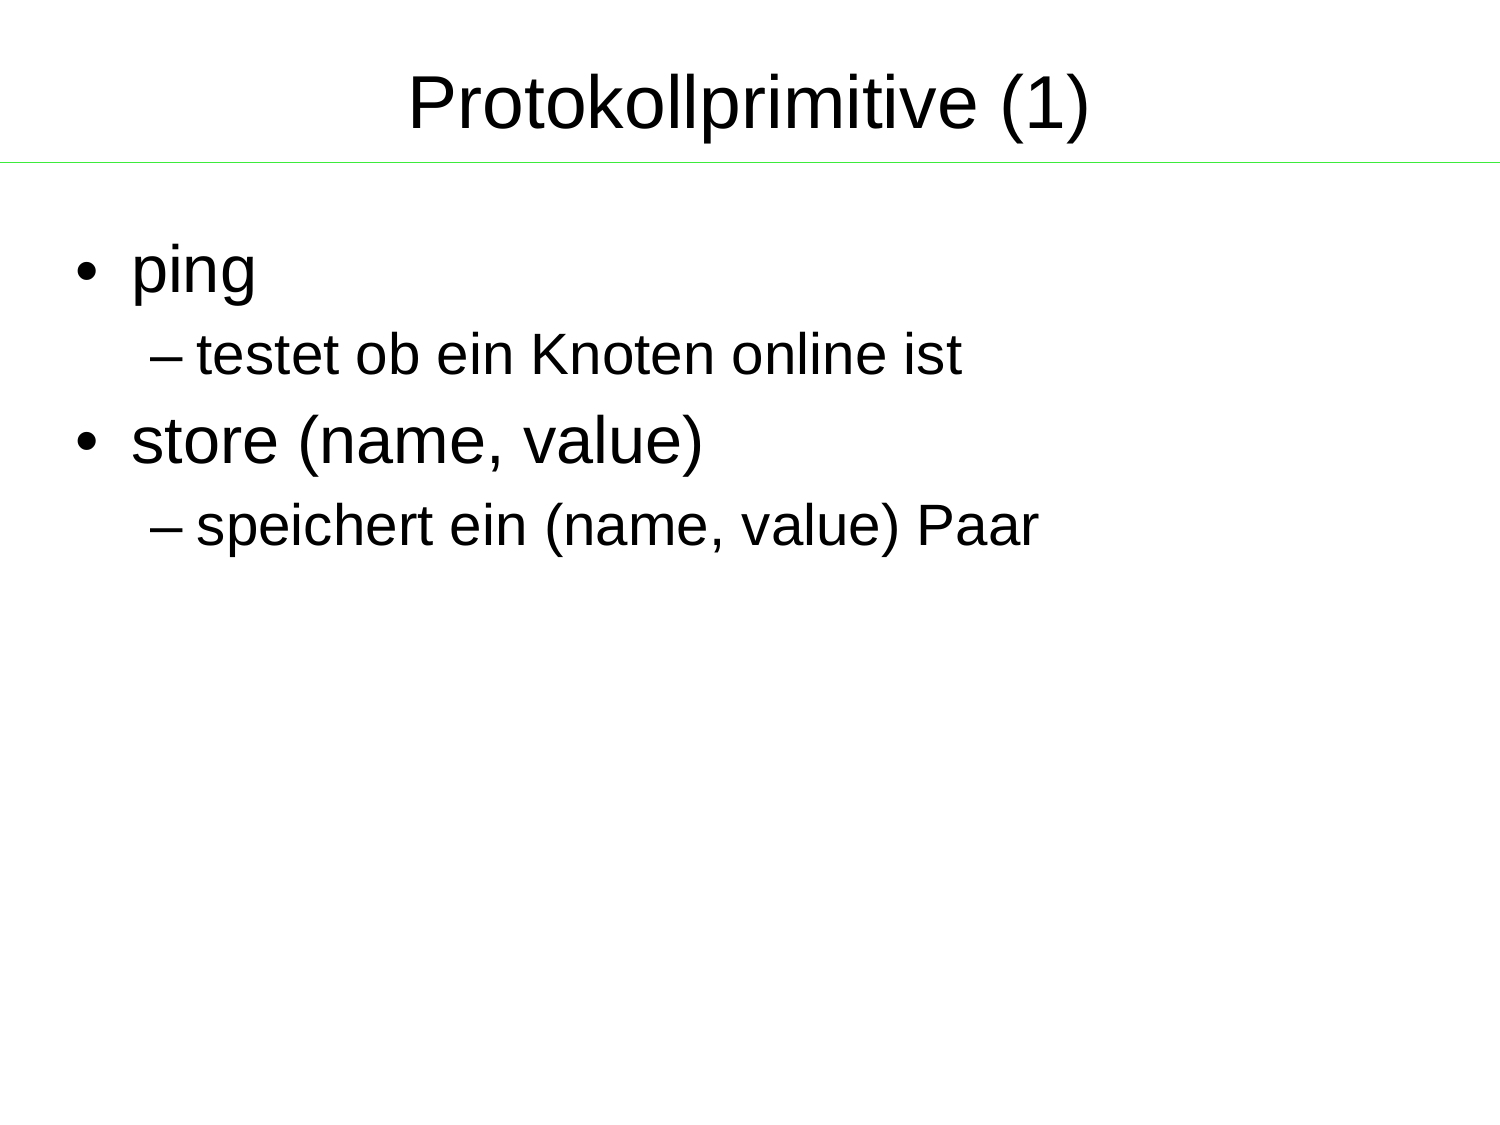

# Protokollprimitive (1)
ping
testet ob ein Knoten online ist
store (name, value)
speichert ein (name, value) Paar